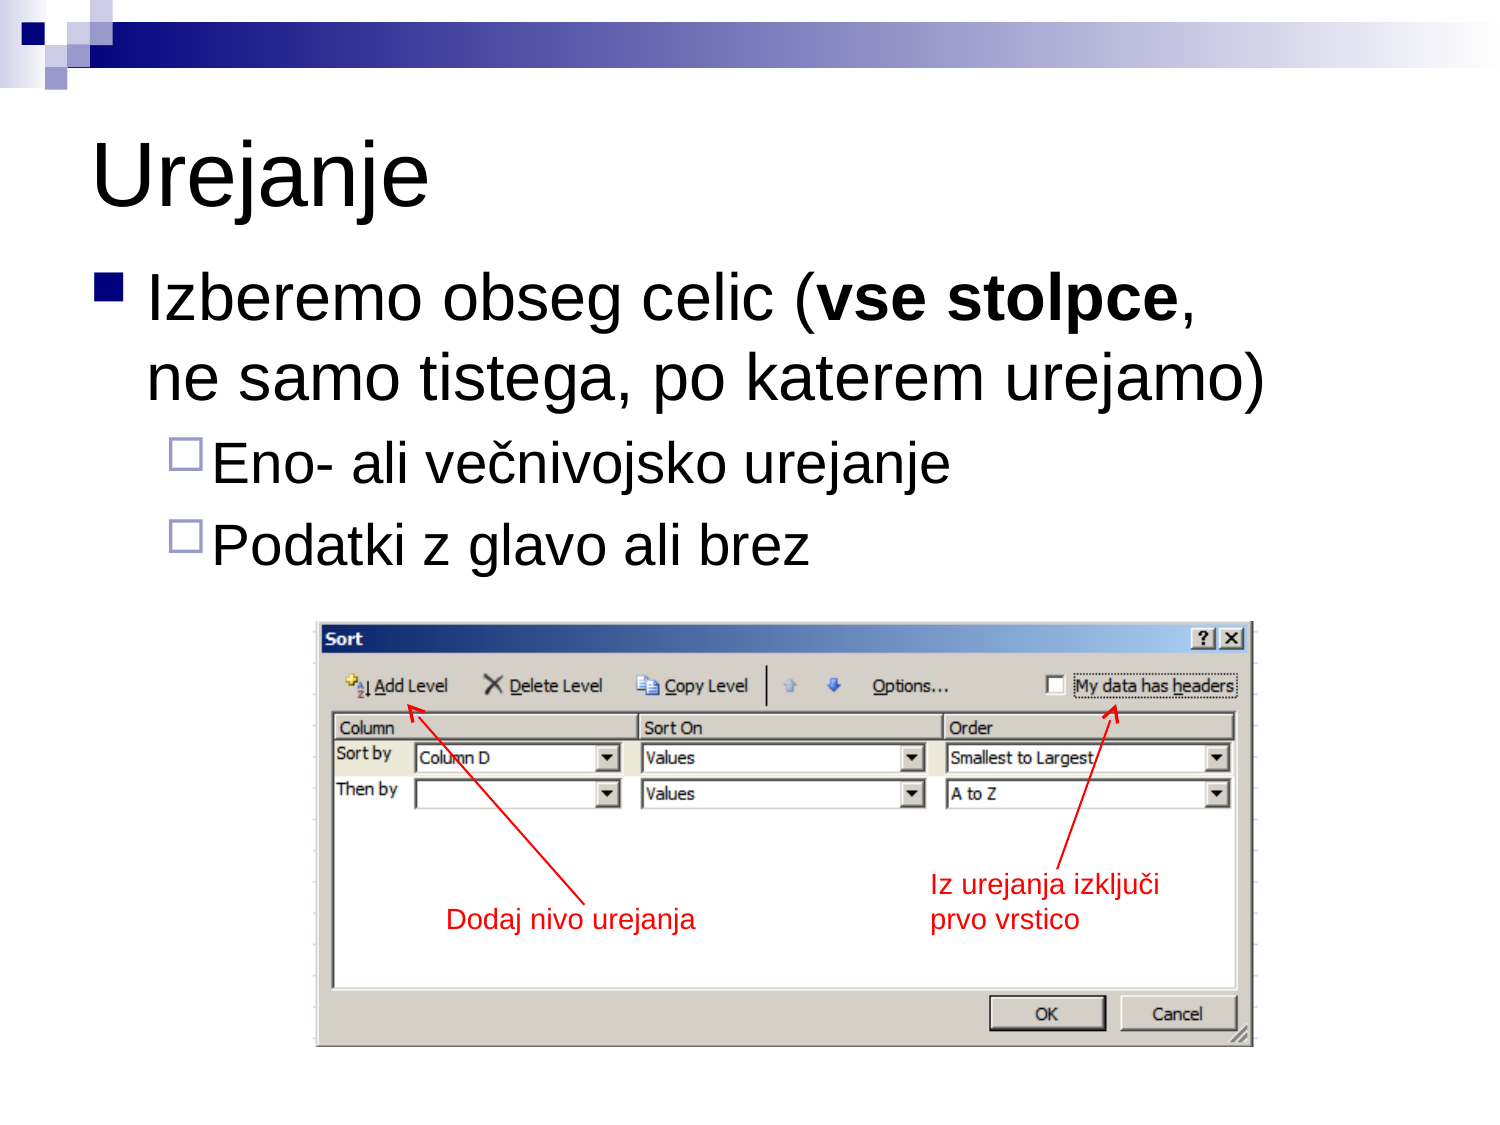

# Urejanje
Izberemo obseg celic (vse stolpce, ne samo tistega, po katerem urejamo)
Eno- ali večnivojsko urejanje
Podatki z glavo ali brez
Iz urejanja izključi prvo vrstico
Dodaj nivo urejanja